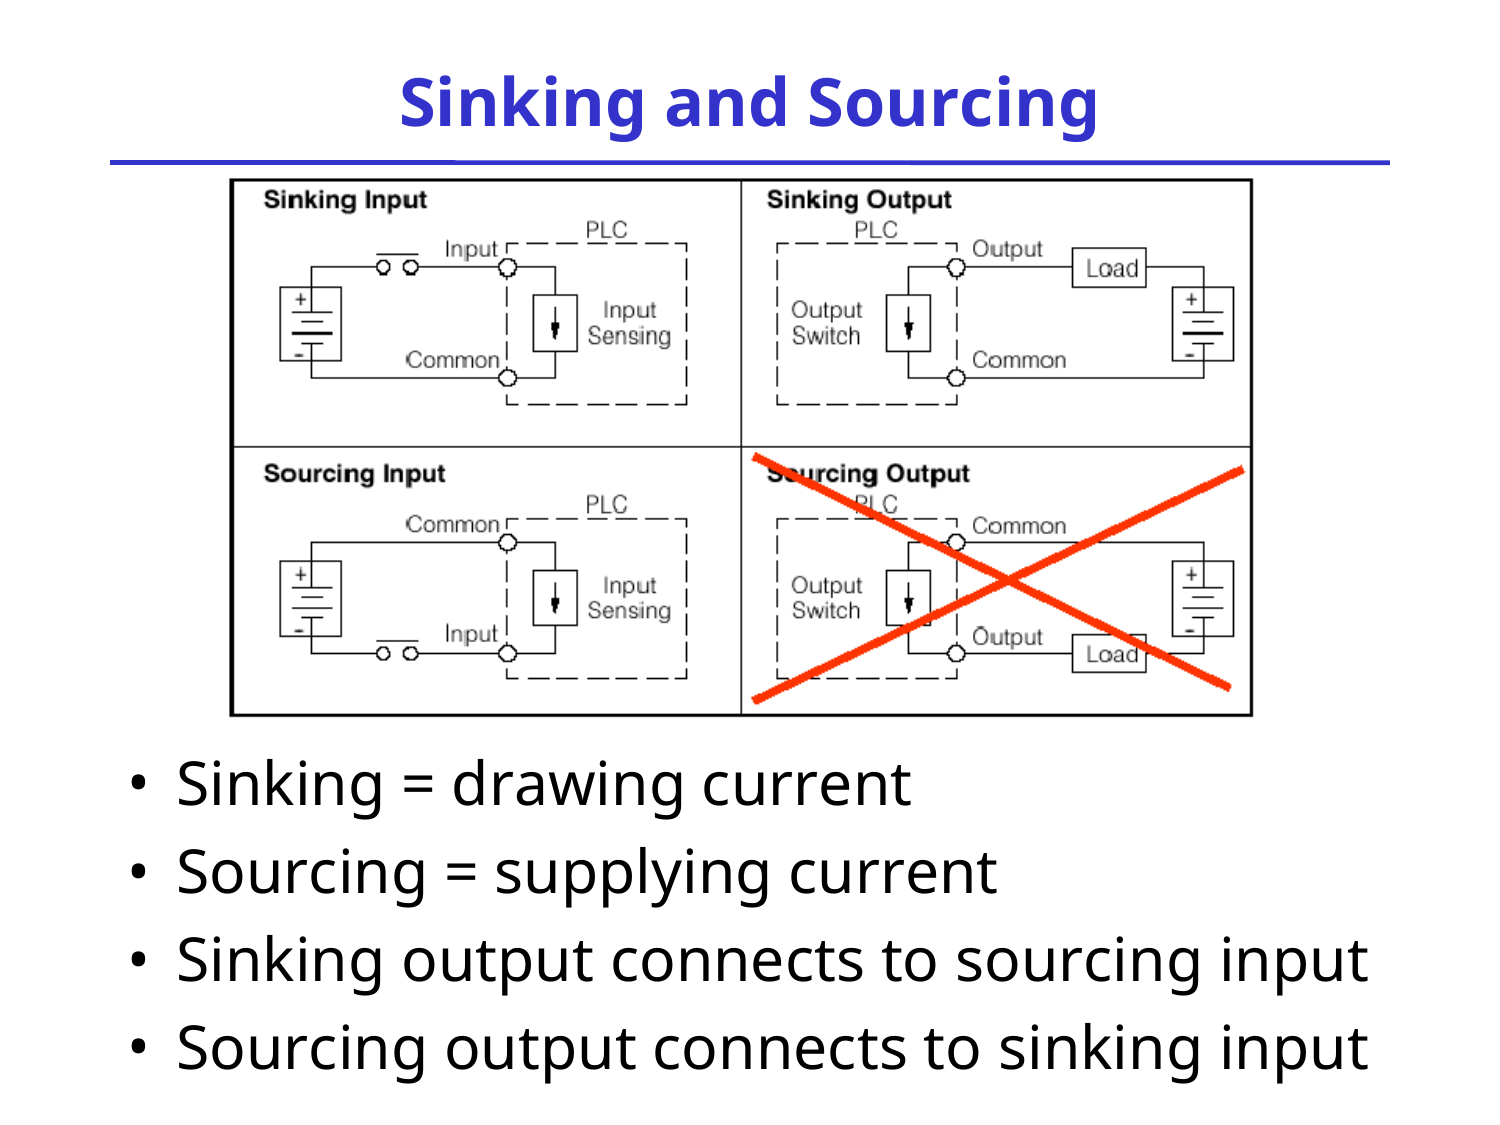

# Sinking and Sourcing
Sinking = drawing current
Sourcing = supplying current
Sinking output connects to sourcing input
Sourcing output connects to sinking input